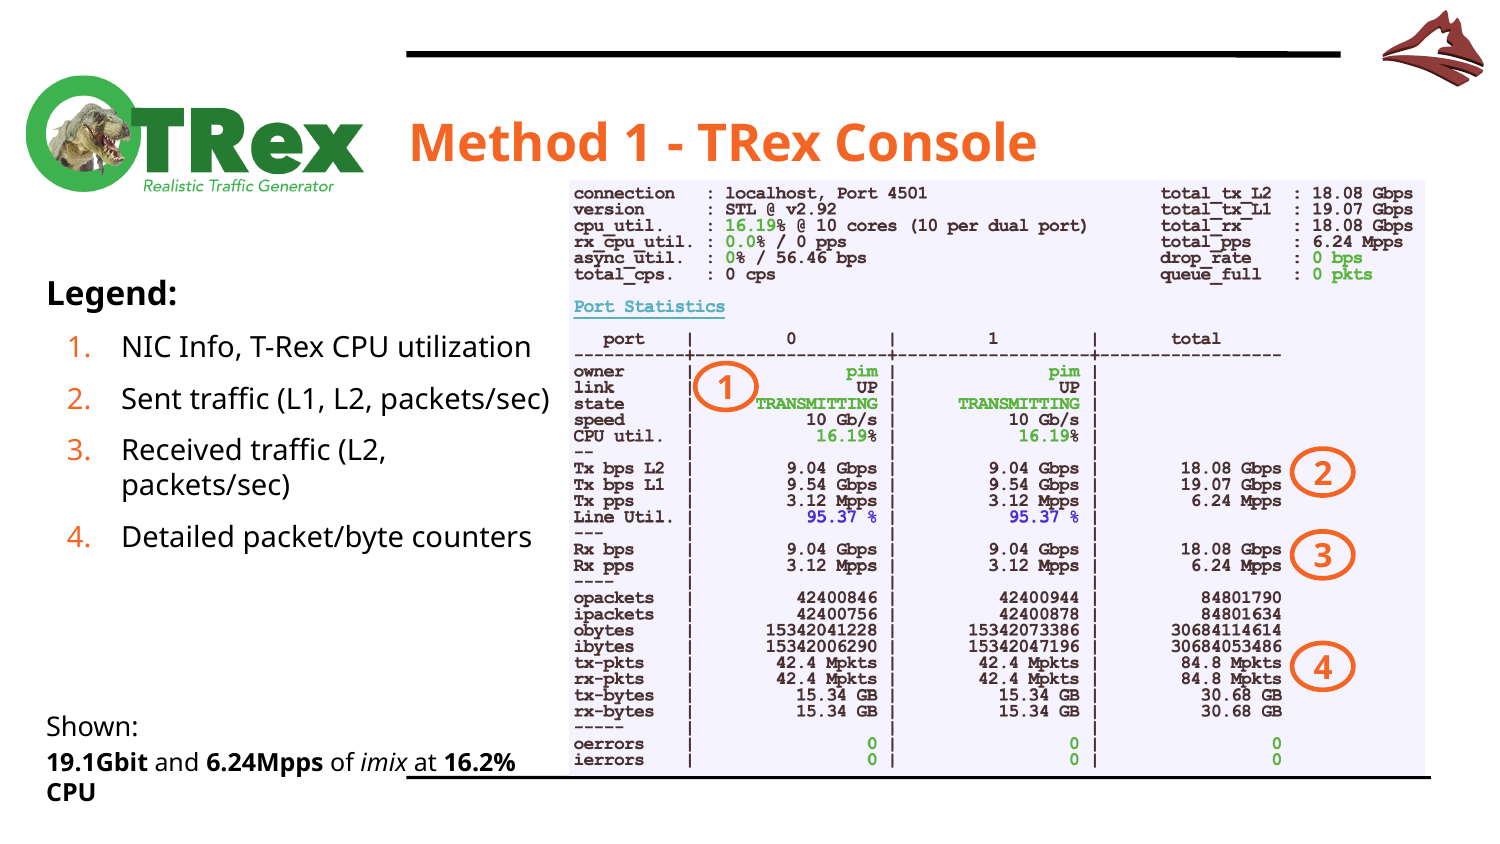

# Method 1 - TRex Console
Legend:
NIC Info, T-Rex CPU utilization
Sent traffic (L1, L2, packets/sec)
Received traffic (L2, packets/sec)
Detailed packet/byte counters
Shown:
19.1Gbit and 6.24Mpps of imix at 16.2% CPU
1
2
3
4